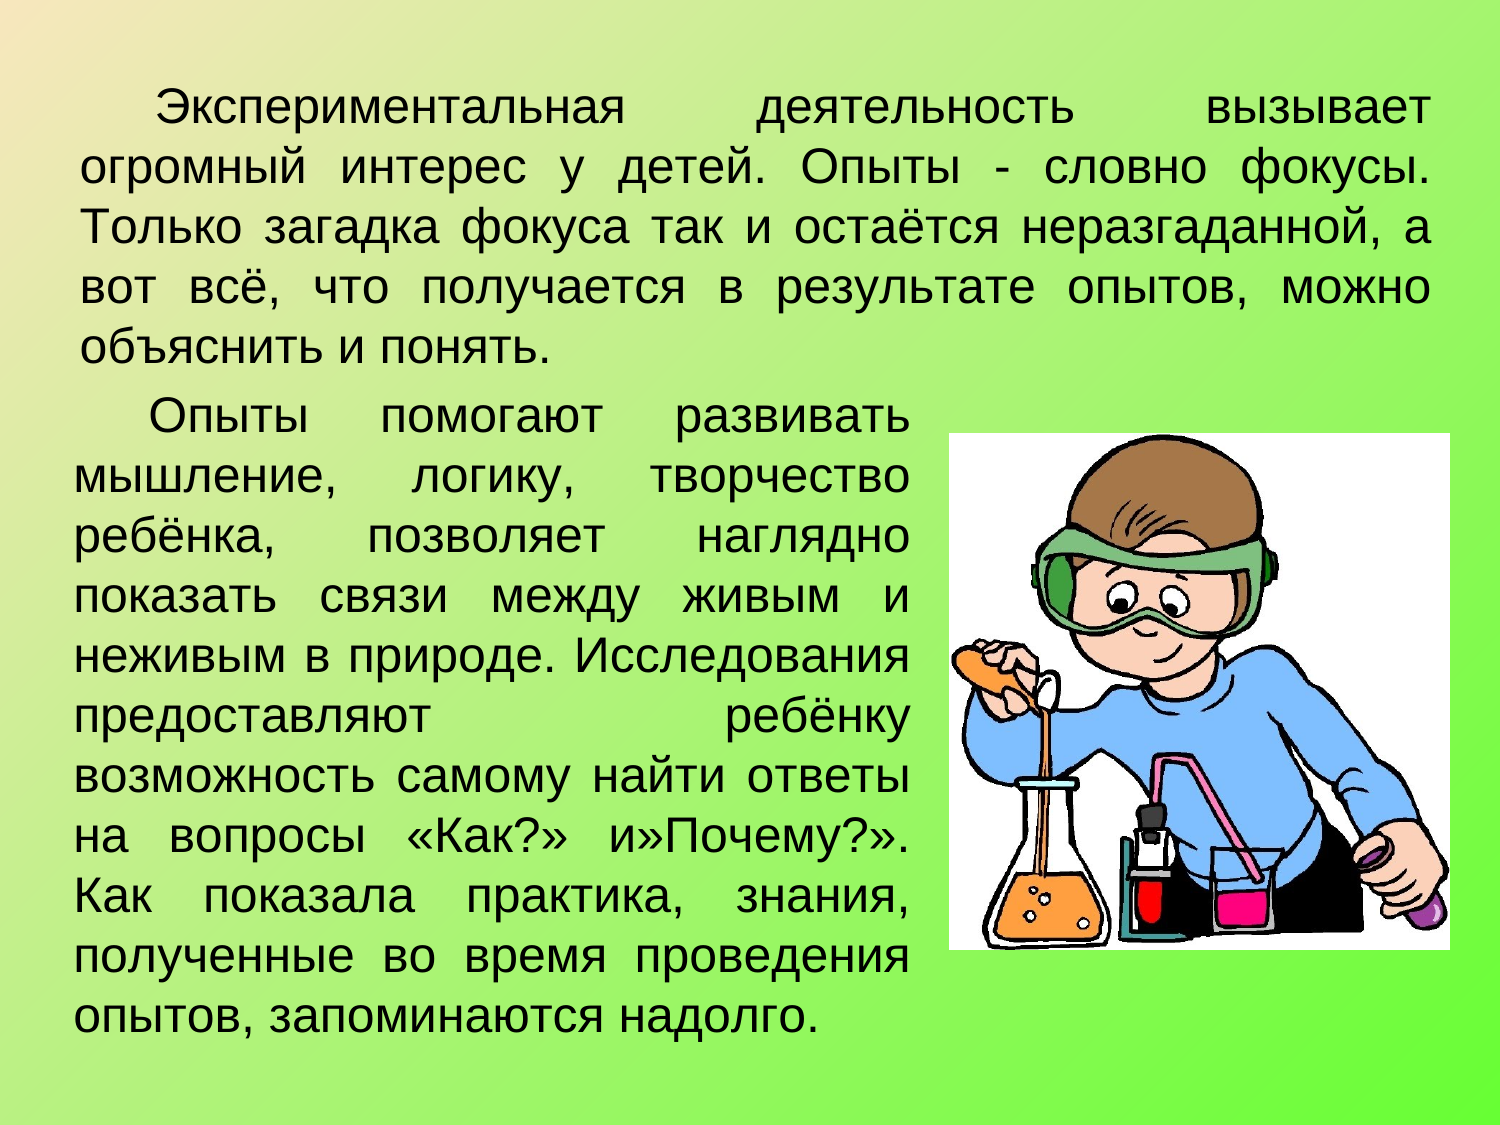

Экспериментальная деятельность вызывает огромный интерес у детей. Опыты - словно фокусы. Только загадка фокуса так и остаётся неразгаданной, а вот всё, что получается в результате опытов, можно объяснить и понять.
Опыты помогают развивать мышление, логику, творчество ребёнка, позволяет наглядно показать связи между живым и неживым в природе. Исследования предоставляют ребёнку возможность самому найти ответы на вопросы «Как?» и»Почему?». Как показала практика, знания, полученные во время проведения опытов, запоминаются надолго.